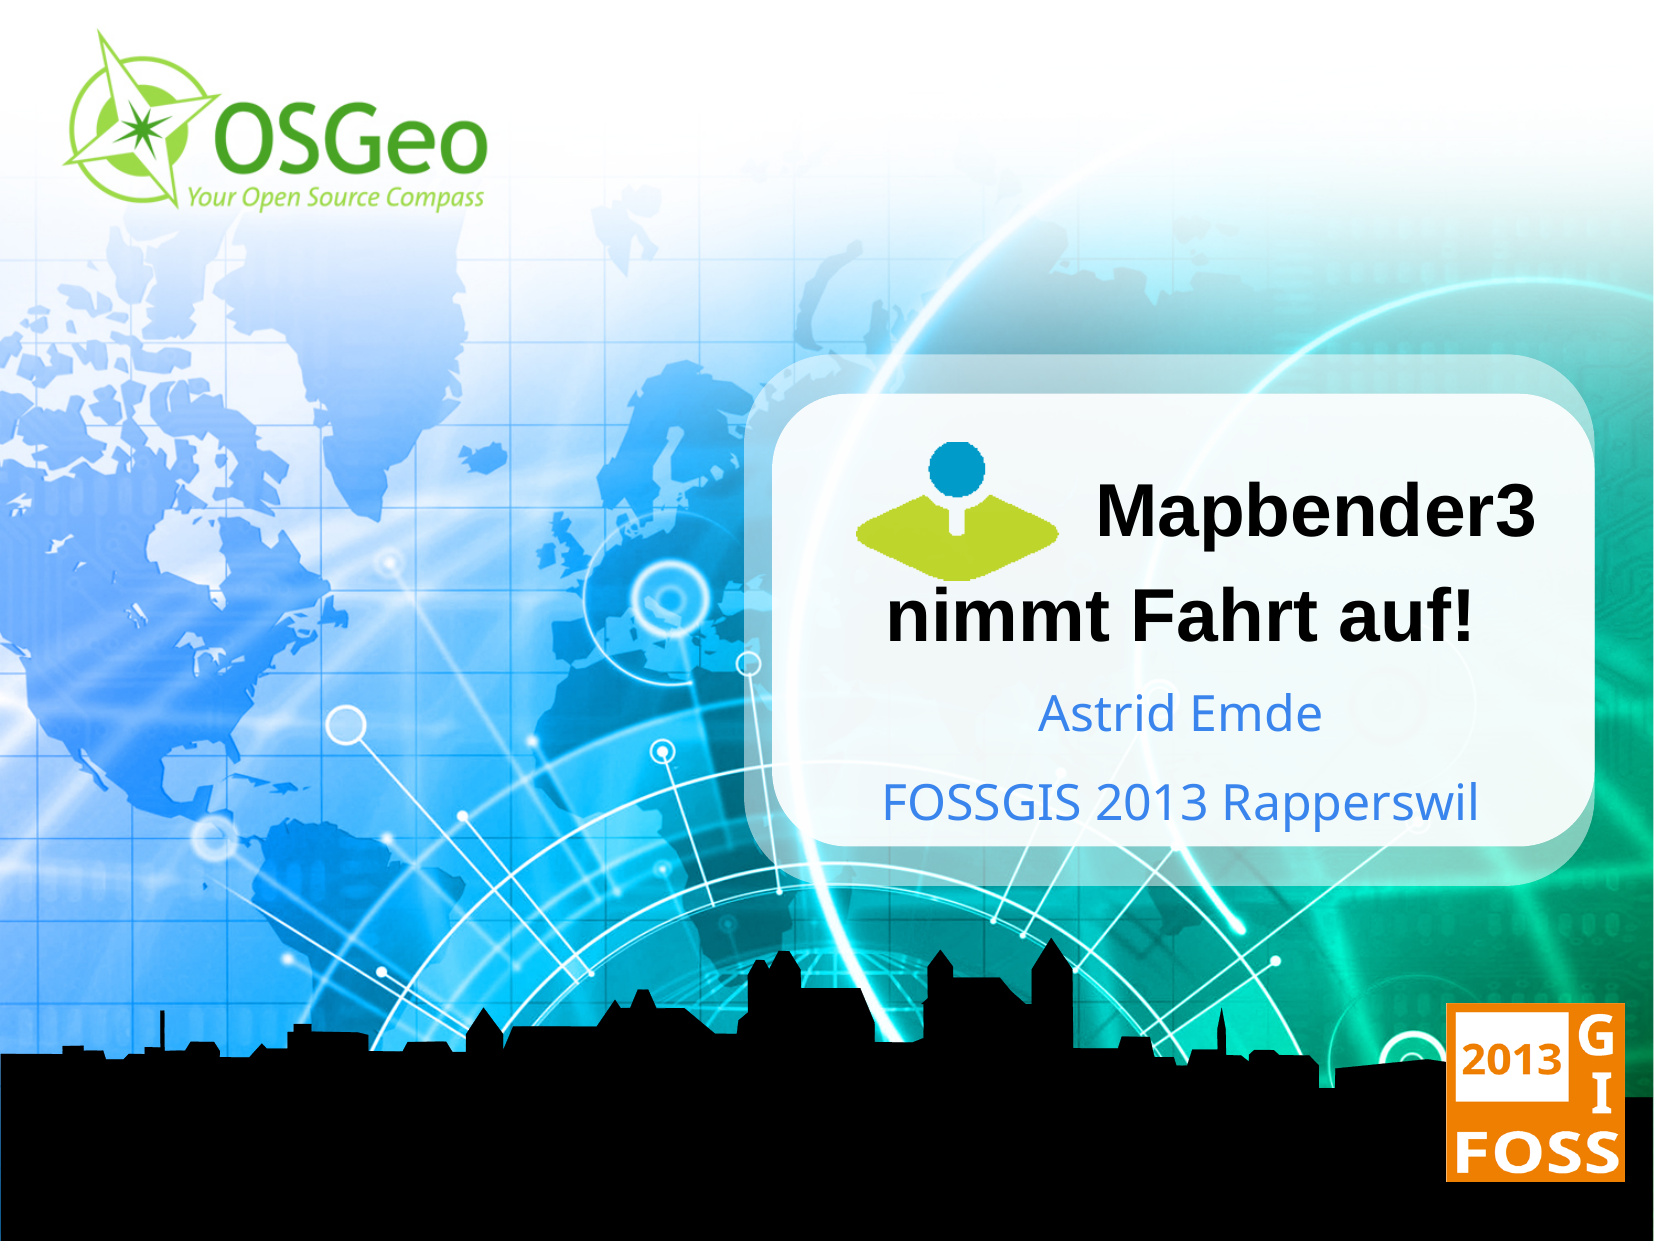

Mapbender3
nimmt Fahrt auf!
Astrid Emde
FOSSGIS 2013 Rapperswil